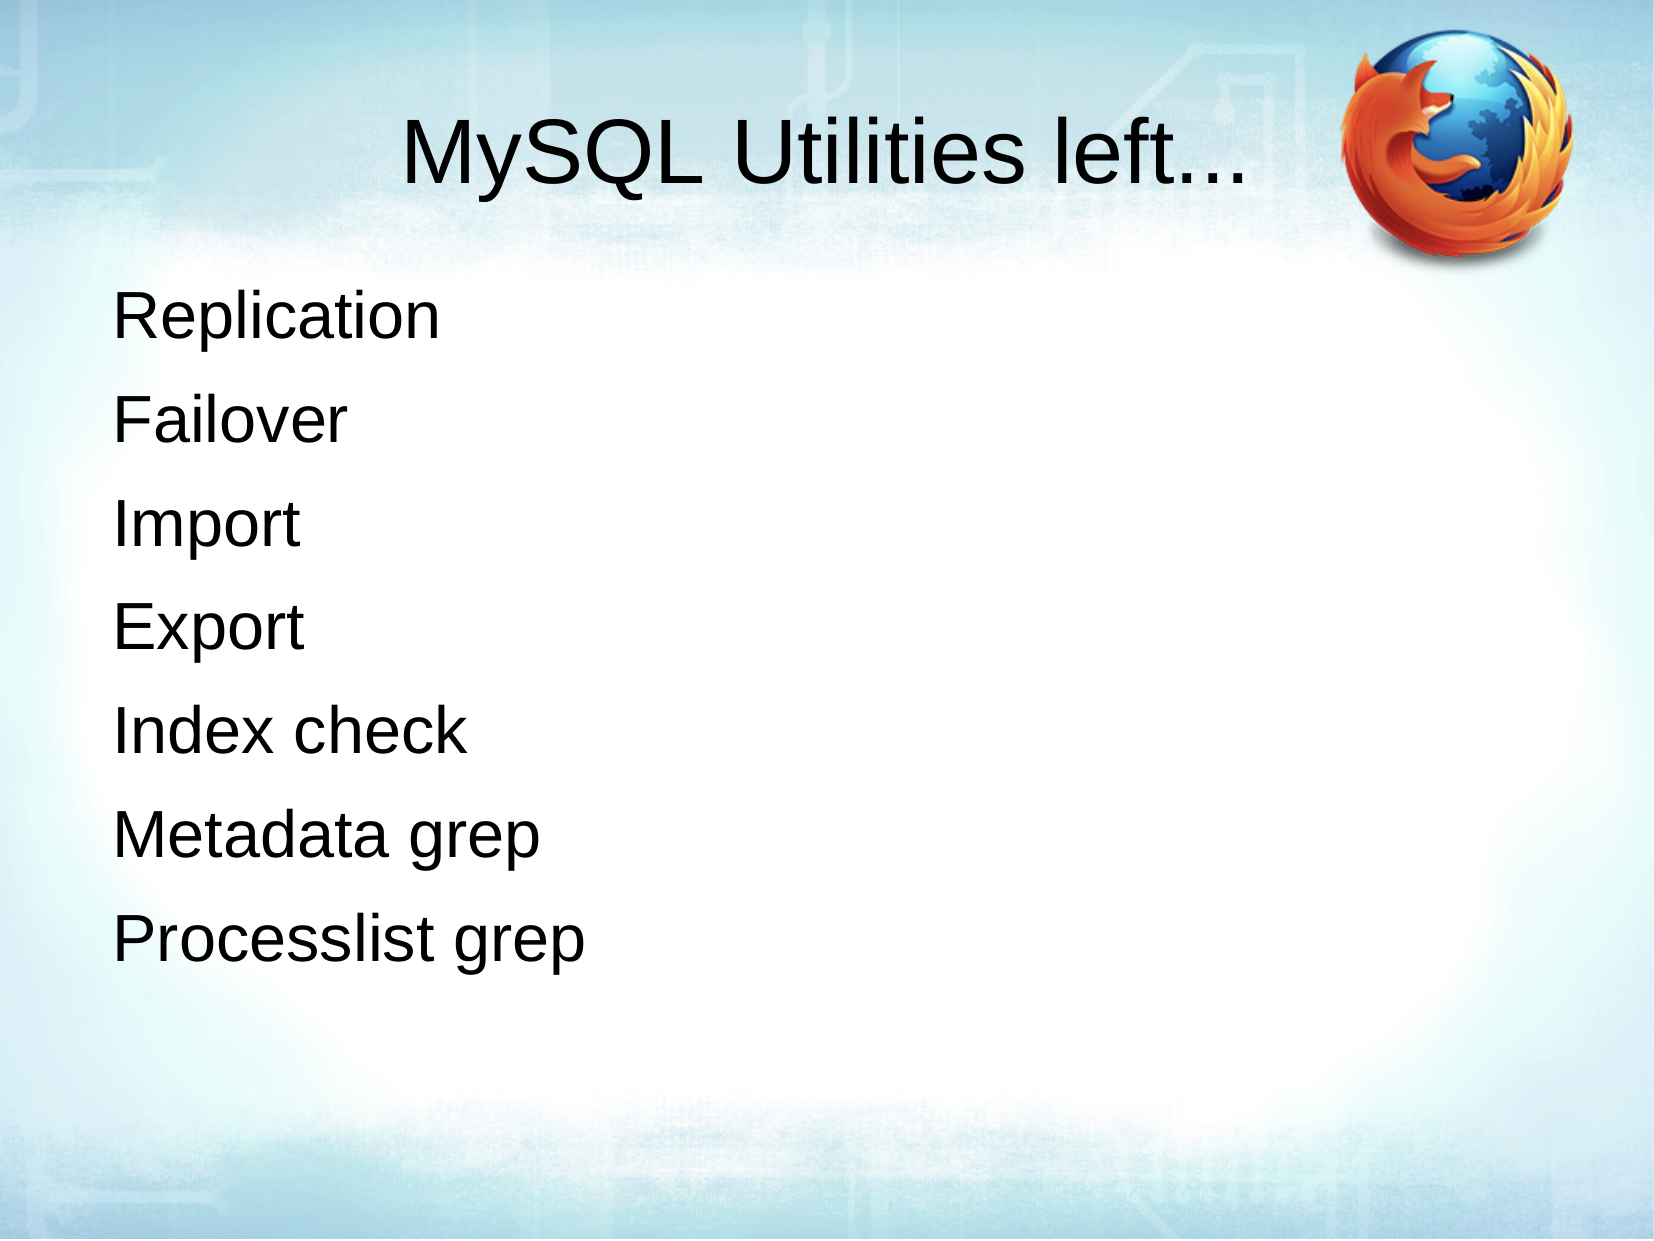

# MySQL Utilities left...
Replication
Failover
Import
Export
Index check
Metadata grep
Processlist grep